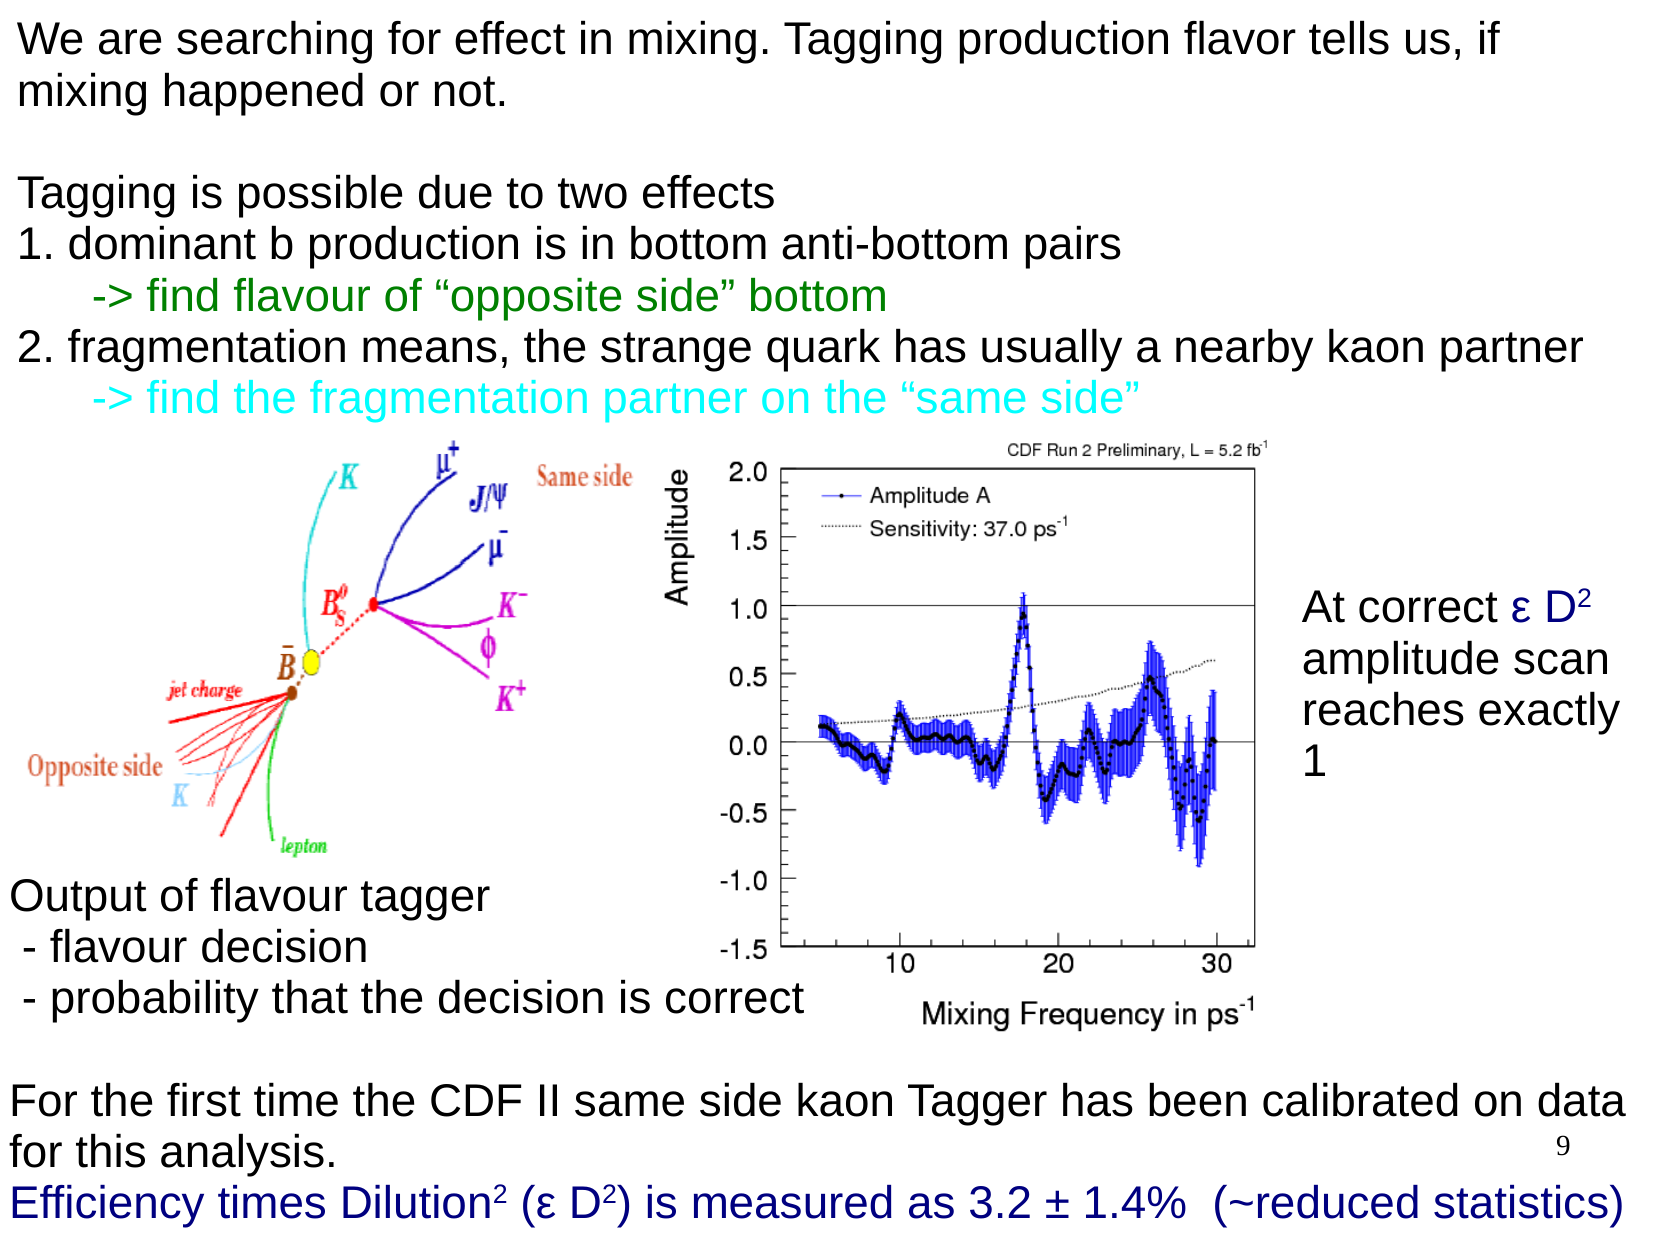

We are searching for effect in mixing. Tagging production flavor tells us, if mixing happened or not.
Tagging is possible due to two effects
1. dominant b production is in bottom anti-bottom pairs
	-> find flavour of “opposite side” bottom
2. fragmentation means, the strange quark has usually a nearby kaon partner
	-> find the fragmentation partner on the “same side”
At correct ε D2 amplitude scan reaches exactly 1
Output of flavour tagger
 - flavour decision
 - probability that the decision is correct
For the first time the CDF II same side kaon Tagger has been calibrated on data for this analysis.
Efficiency times Dilution2 (ε D2) is measured as 3.2 ± 1.4% (~reduced statistics)
9